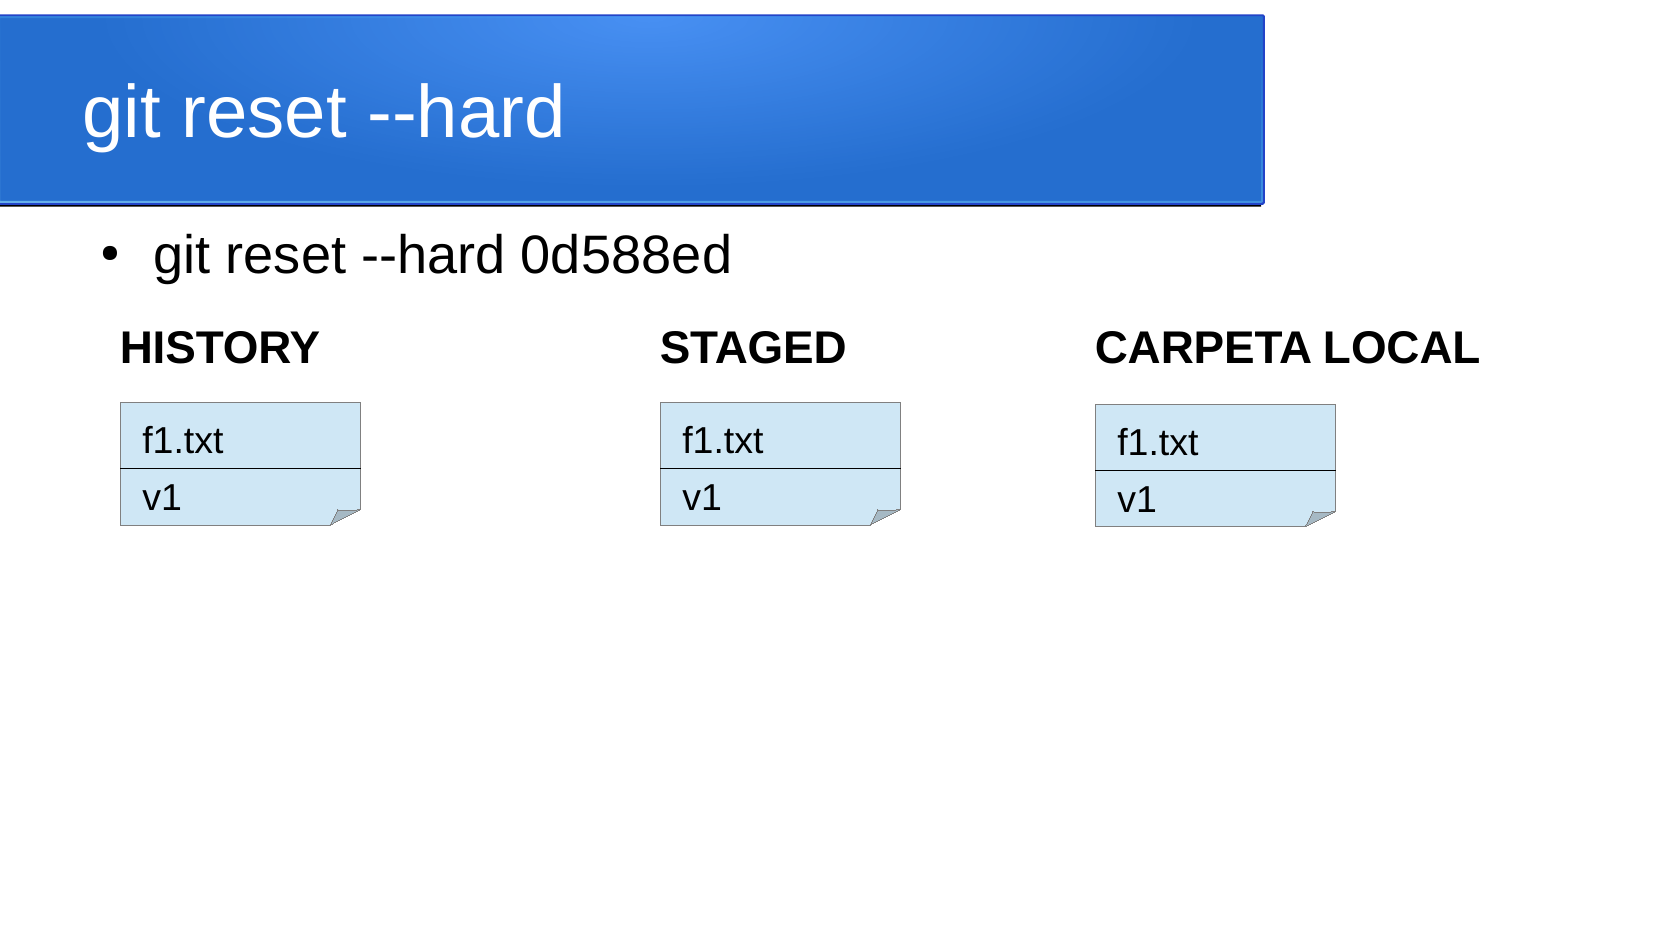

# git reset --hard
git reset --hard 0d588ed
HISTORY
STAGED
CARPETA LOCAL
f1.txt
v1
f1.txt
v1
f1.txt
v1